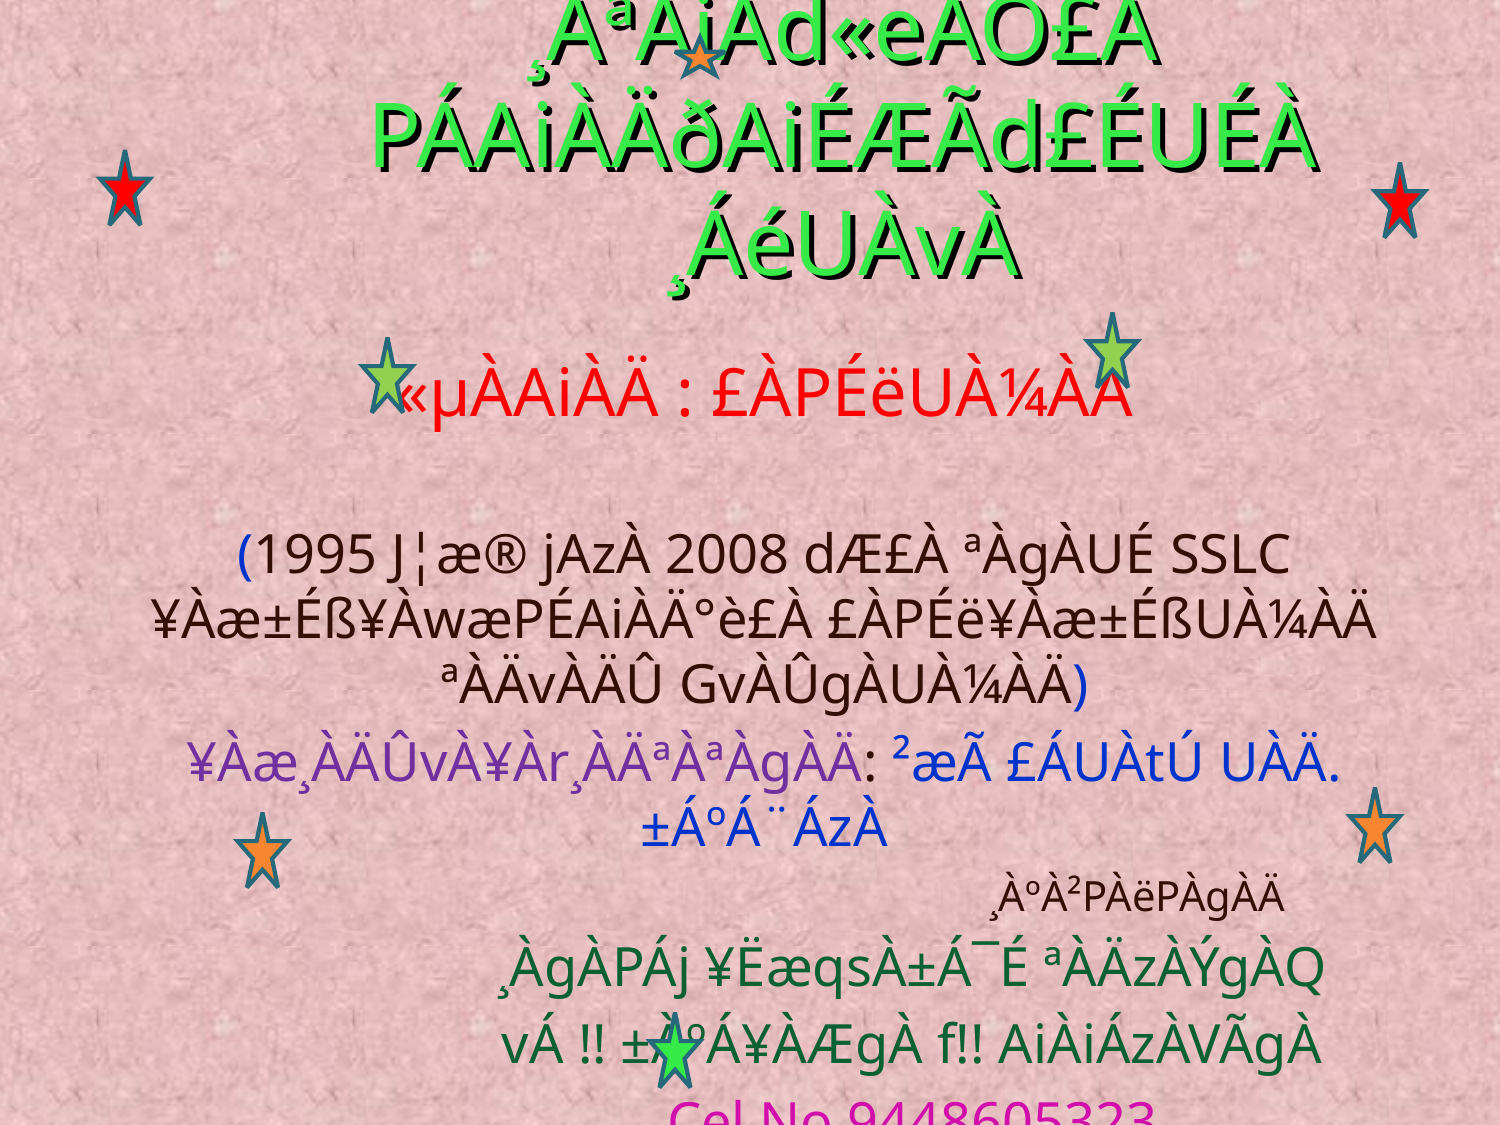

# ¸ÀªÀiÁd«eÁÕ£À PÁAiÀÄðAiÉÆÃd£ÉUÉÀ ¸ÁéUÀvÀ
«µÀAiÀÄ : £ÀPÉëUÀ¼ÀÄ
(1995 J¦æ® jAzÀ 2008 dÆ£À ªÀgÀUÉ SSLC ¥Àæ±Éß¥ÀwæPÉAiÀÄ°è£À £ÀPÉë¥Àæ±ÉßUÀ¼ÀÄ ªÀÄvÀÄÛ GvÀÛgÀUÀ¼ÀÄ)
¥Àæ¸ÀÄÛvÀ¥Àr¸ÀÄªÀªÀgÀÄ: ²æÃ £ÁUÀtÚ UÀÄ.±ÁºÁ¨ÁzÀ
					¸ÀºÀ²PÀëPÀgÀÄ
		¸ÀgÀPÁj ¥ËæqsÀ±Á¯É ªÀÄzÀÝgÀQ
		vÁ !! ±ÀºÁ¥ÀÆgÀ f!! AiÀiÁzÀVÃgÀ
		Cel No 9448605323